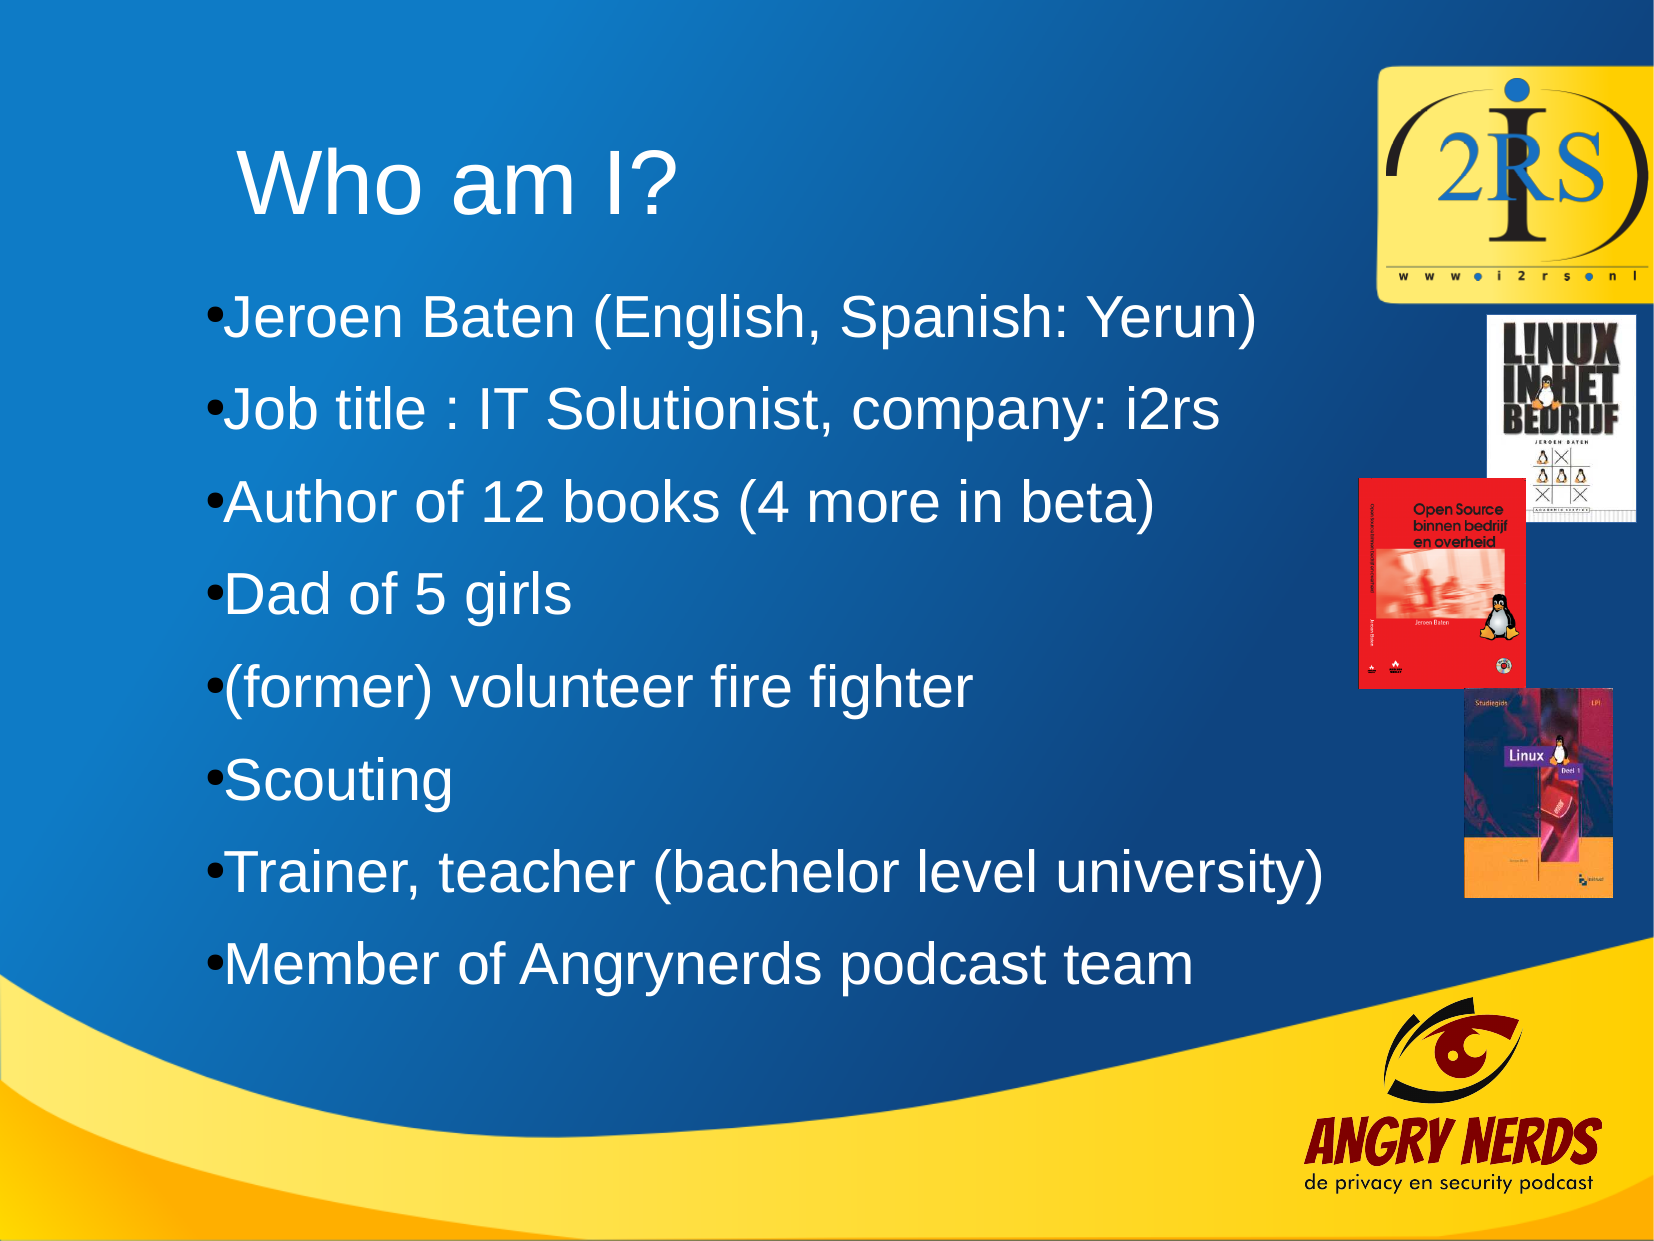

# Who am I?
Jeroen Baten (English, Spanish: Yerun)
Job title : IT Solutionist, company: i2rs
Author of 12 books (4 more in beta)
Dad of 5 girls
(former) volunteer fire fighter
Scouting
Trainer, teacher (bachelor level university)
Member of Angrynerds podcast team